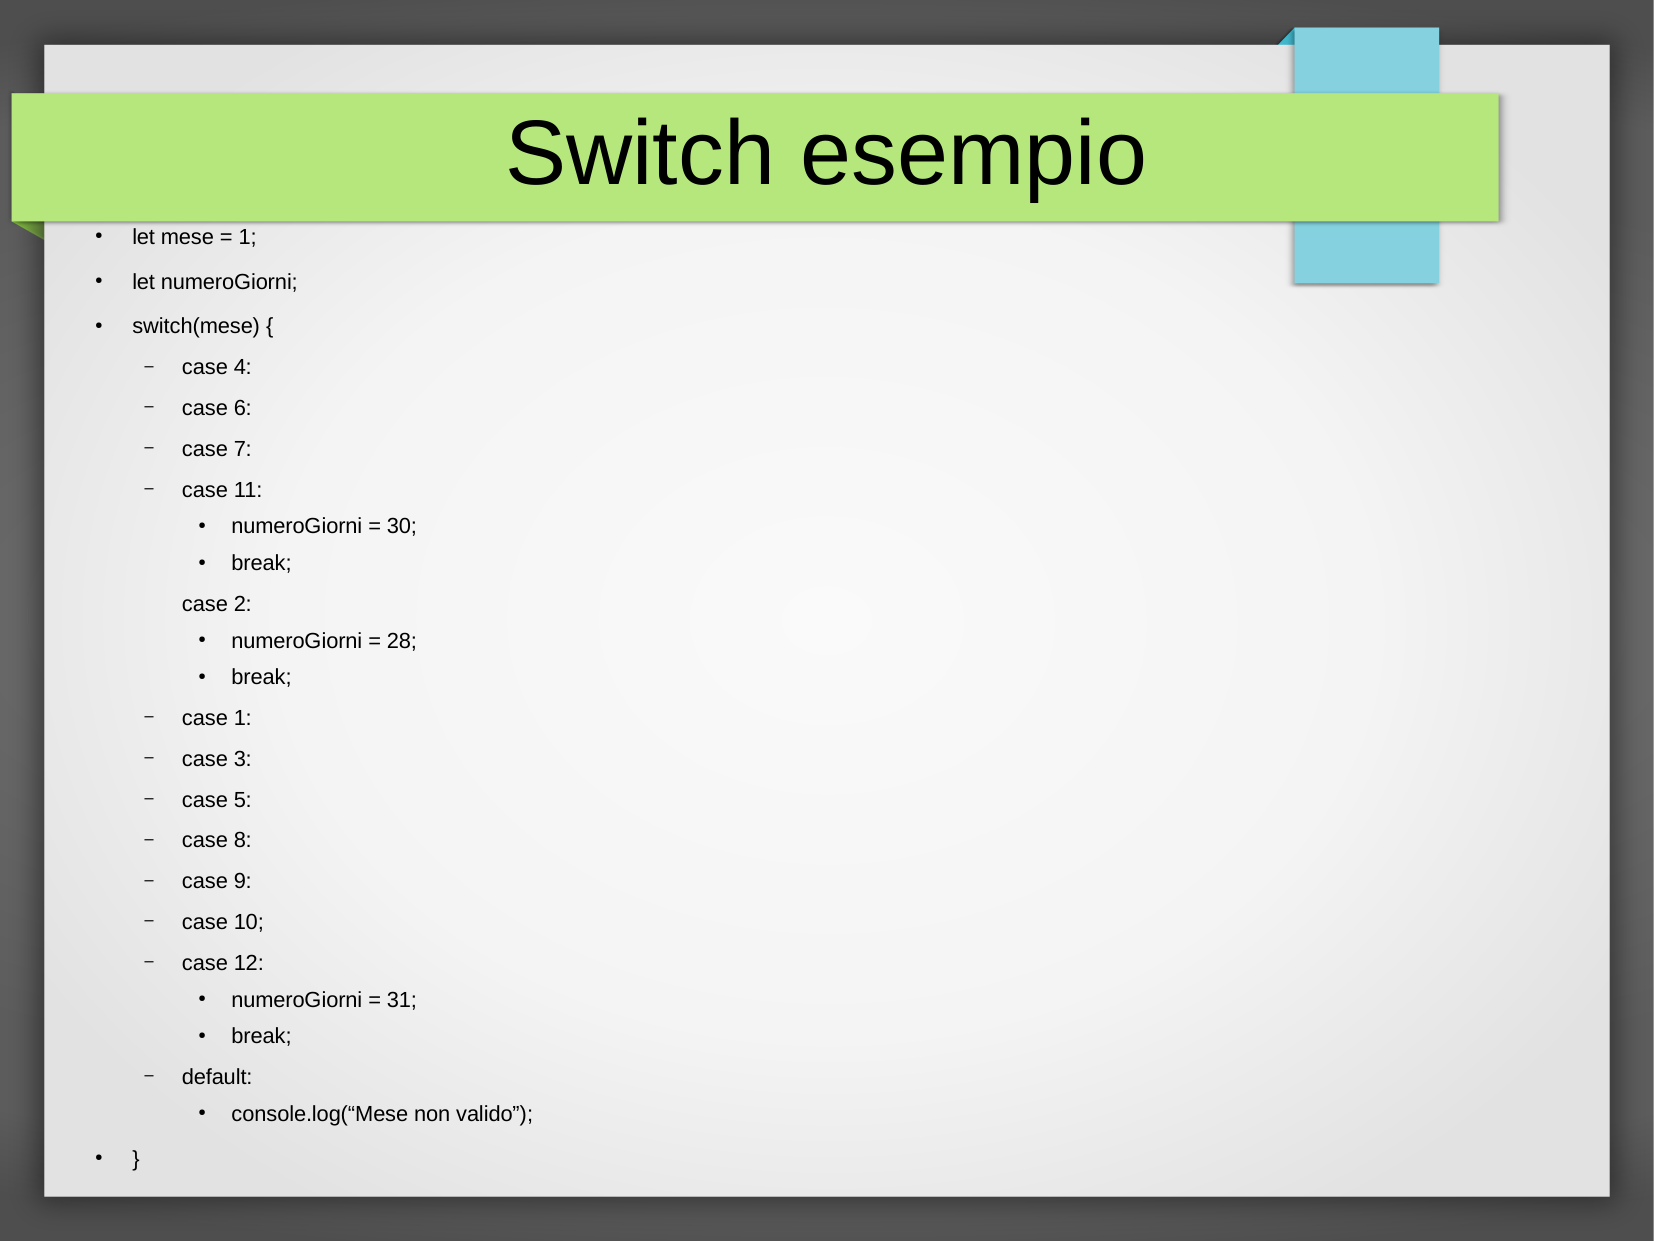

# Switch esempio
let mese = 1;
let numeroGiorni;
switch(mese) {
case 4:
case 6:
case 7:
case 11:
numeroGiorni = 30;
break;
case 2:
numeroGiorni = 28;
break;
case 1:
case 3:
case 5:
case 8:
case 9:
case 10;
case 12:
numeroGiorni = 31;
break;
default:
console.log(“Mese non valido”);
}